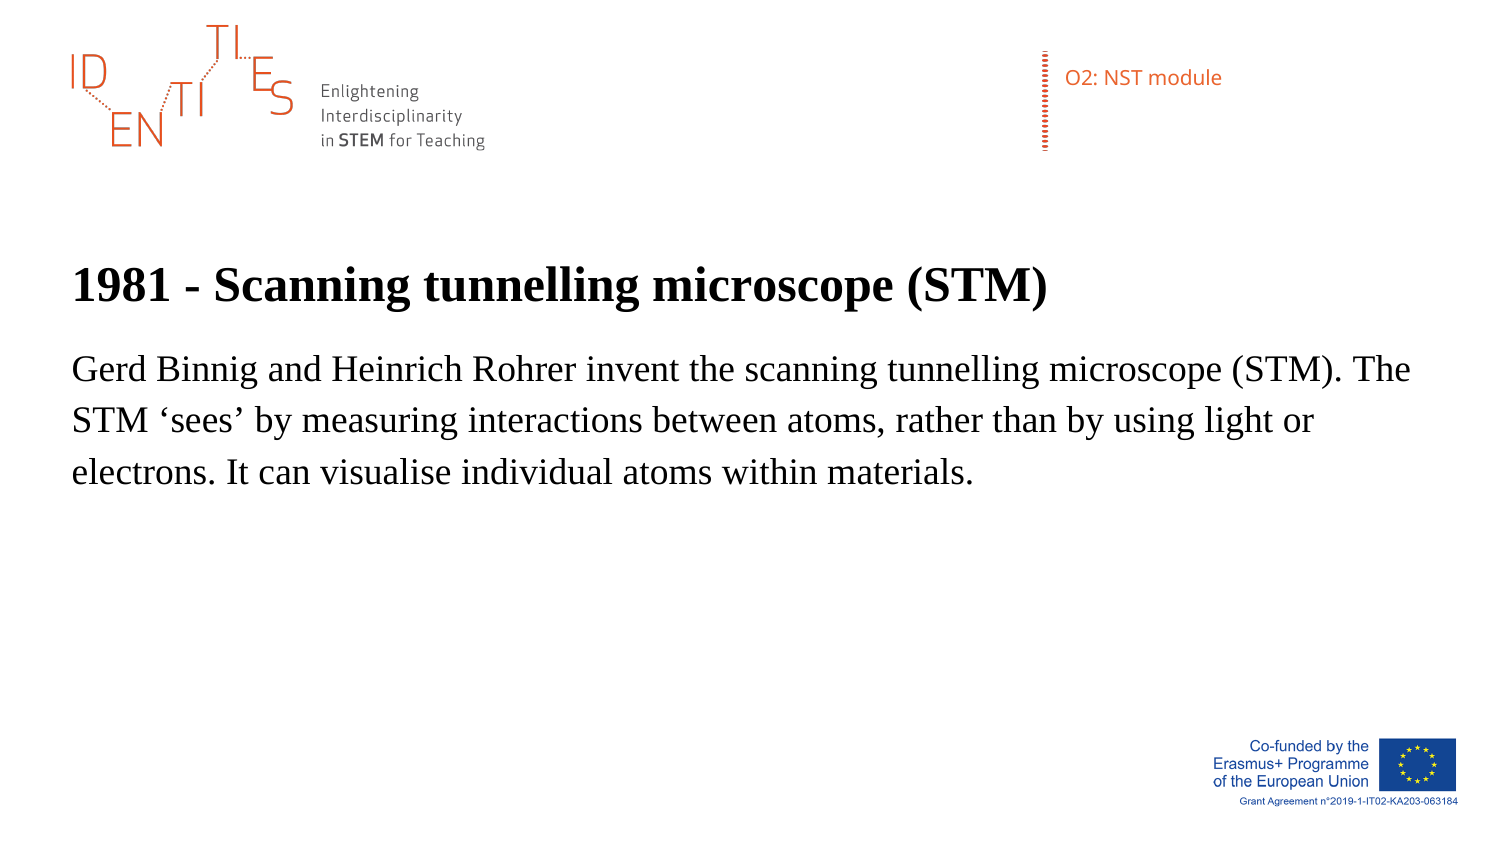

O2: NST module
1981 - Scanning tunnelling microscope (STM)
Gerd Binnig and Heinrich Rohrer invent the scanning tunnelling microscope (STM). The STM ‘sees’ by measuring interactions between atoms, rather than by using light or electrons. It can visualise individual atoms within materials.